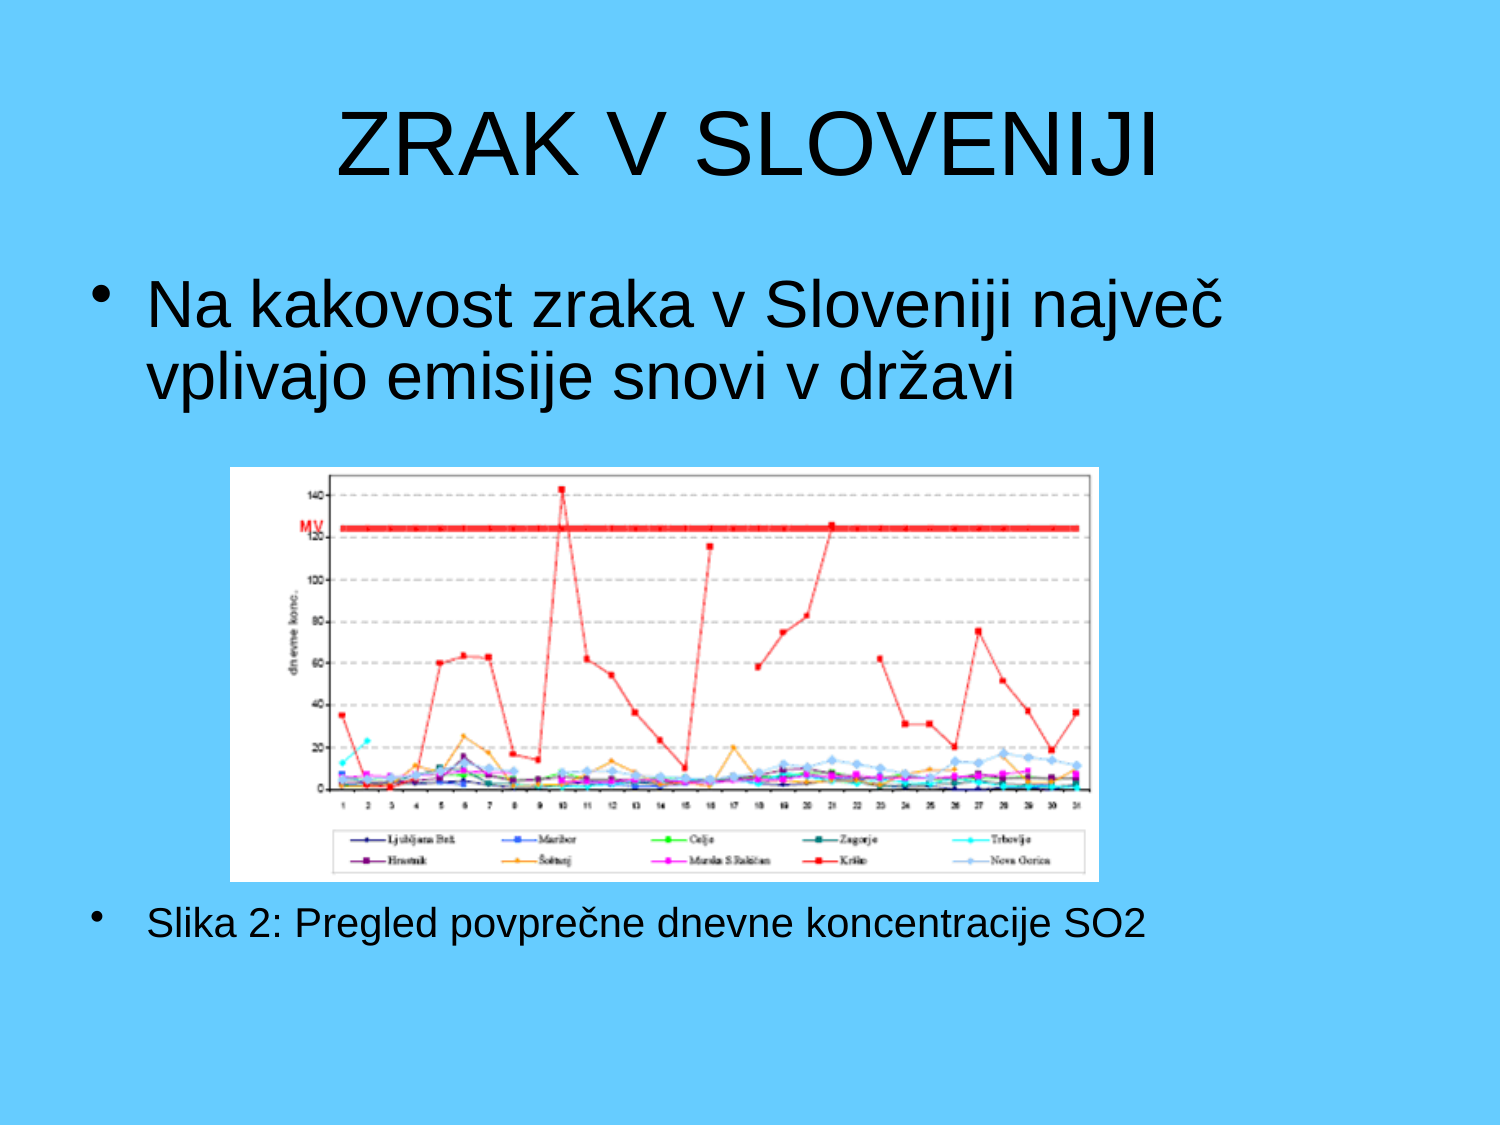

# ZRAK V SLOVENIJI
Na kakovost zraka v Sloveniji največ vplivajo emisije snovi v državi
Slika 2: Pregled povprečne dnevne koncentracije SO2